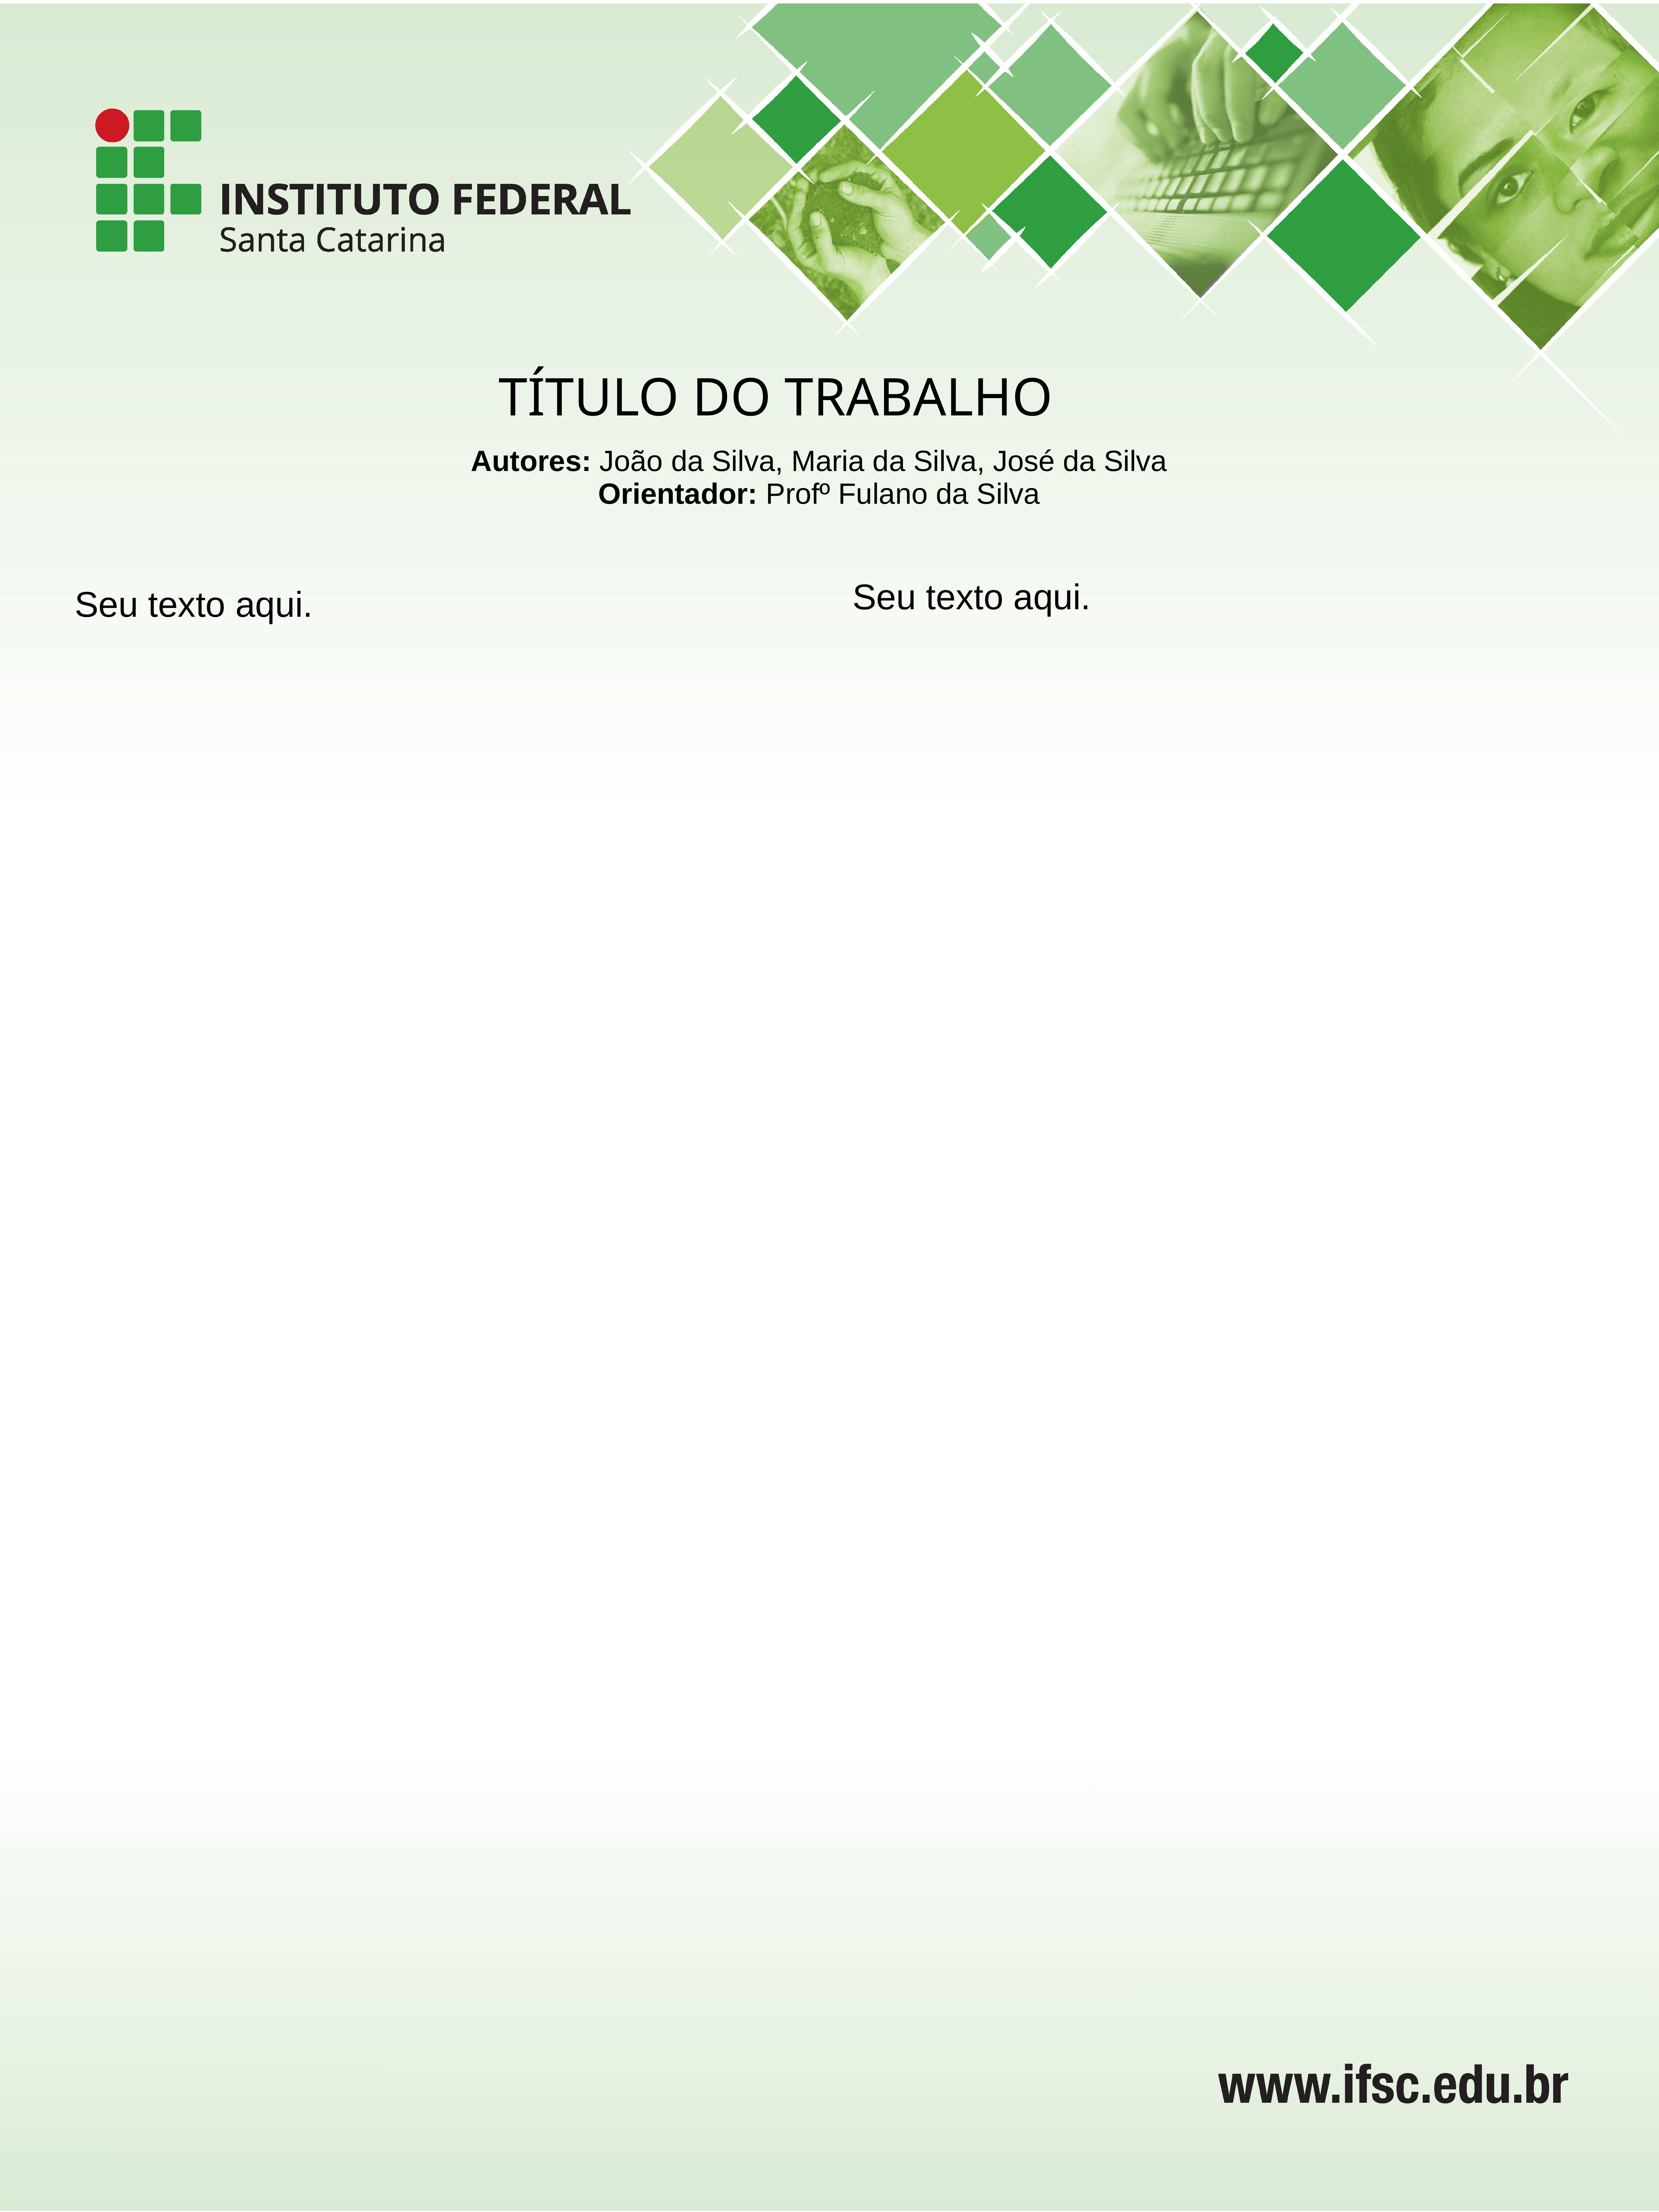

#
TÍTULO DO TRABALHO
Autores: João da Silva, Maria da Silva, José da Silva
Orientador: Profº Fulano da Silva
Seu texto aqui.
Seu texto aqui.